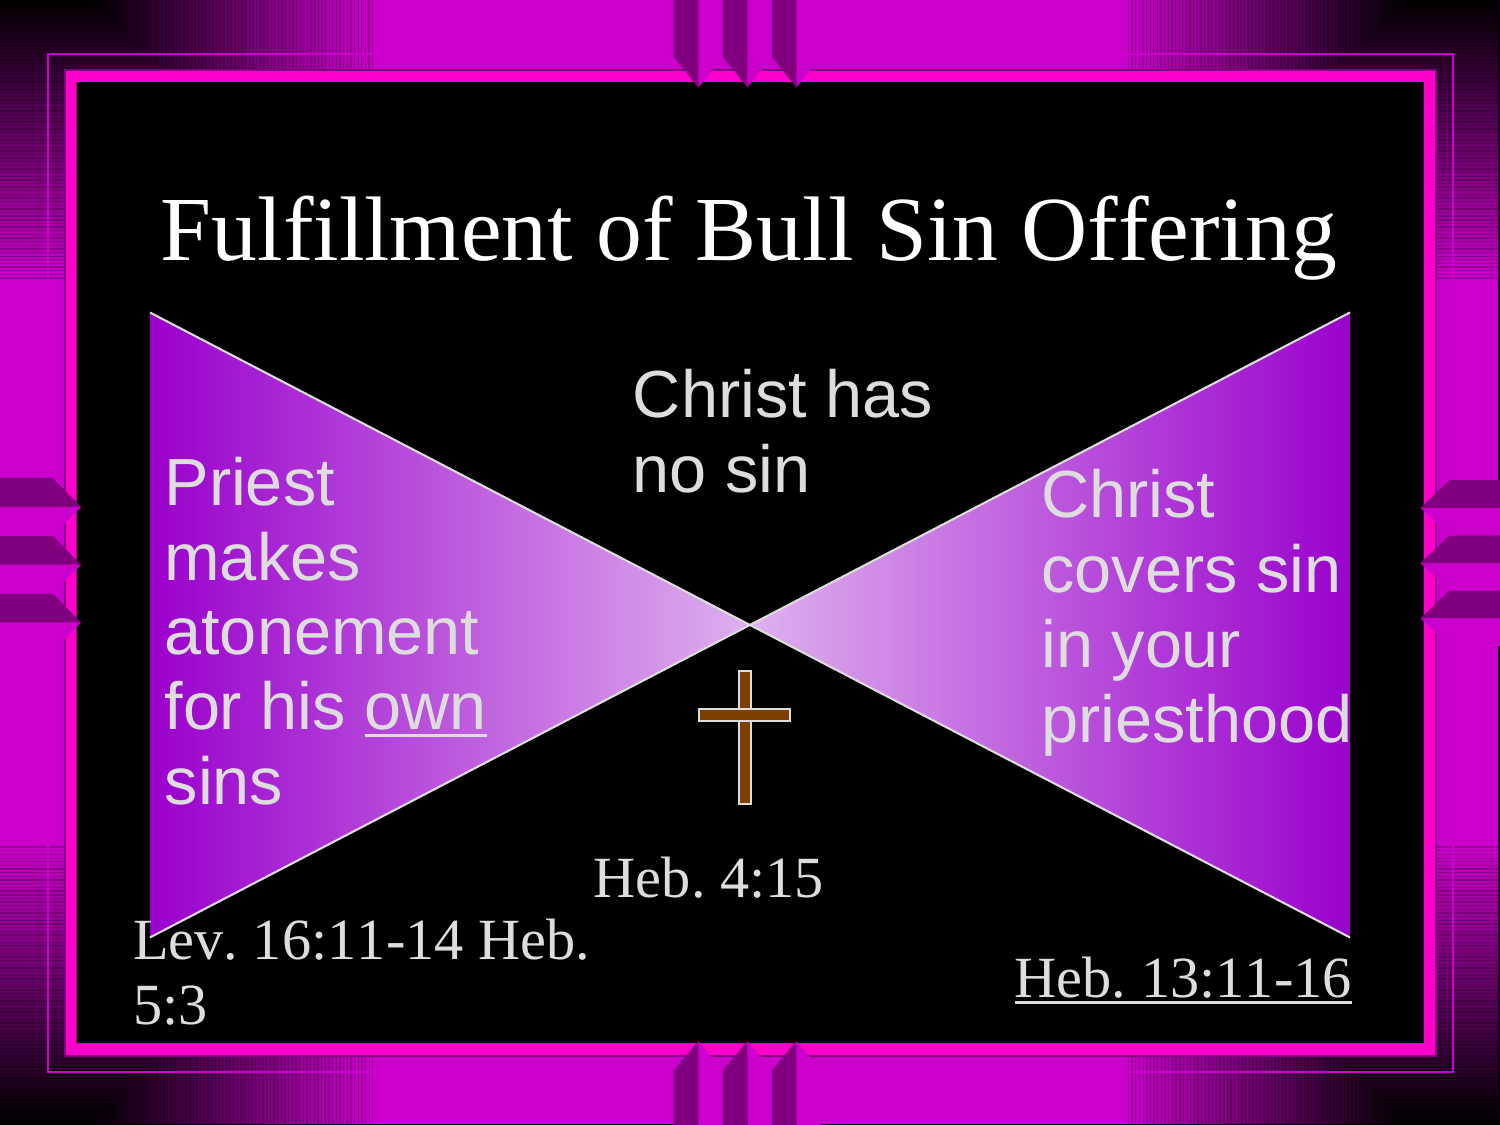

# Fulfillment of Bull Sin Offering
Christ has no sin
Priest makes atonement for his own sins
Christ covers sin in your priesthood
Heb. 4:15
Lev. 16:11-14 Heb. 5:3
Heb. 13:11-16